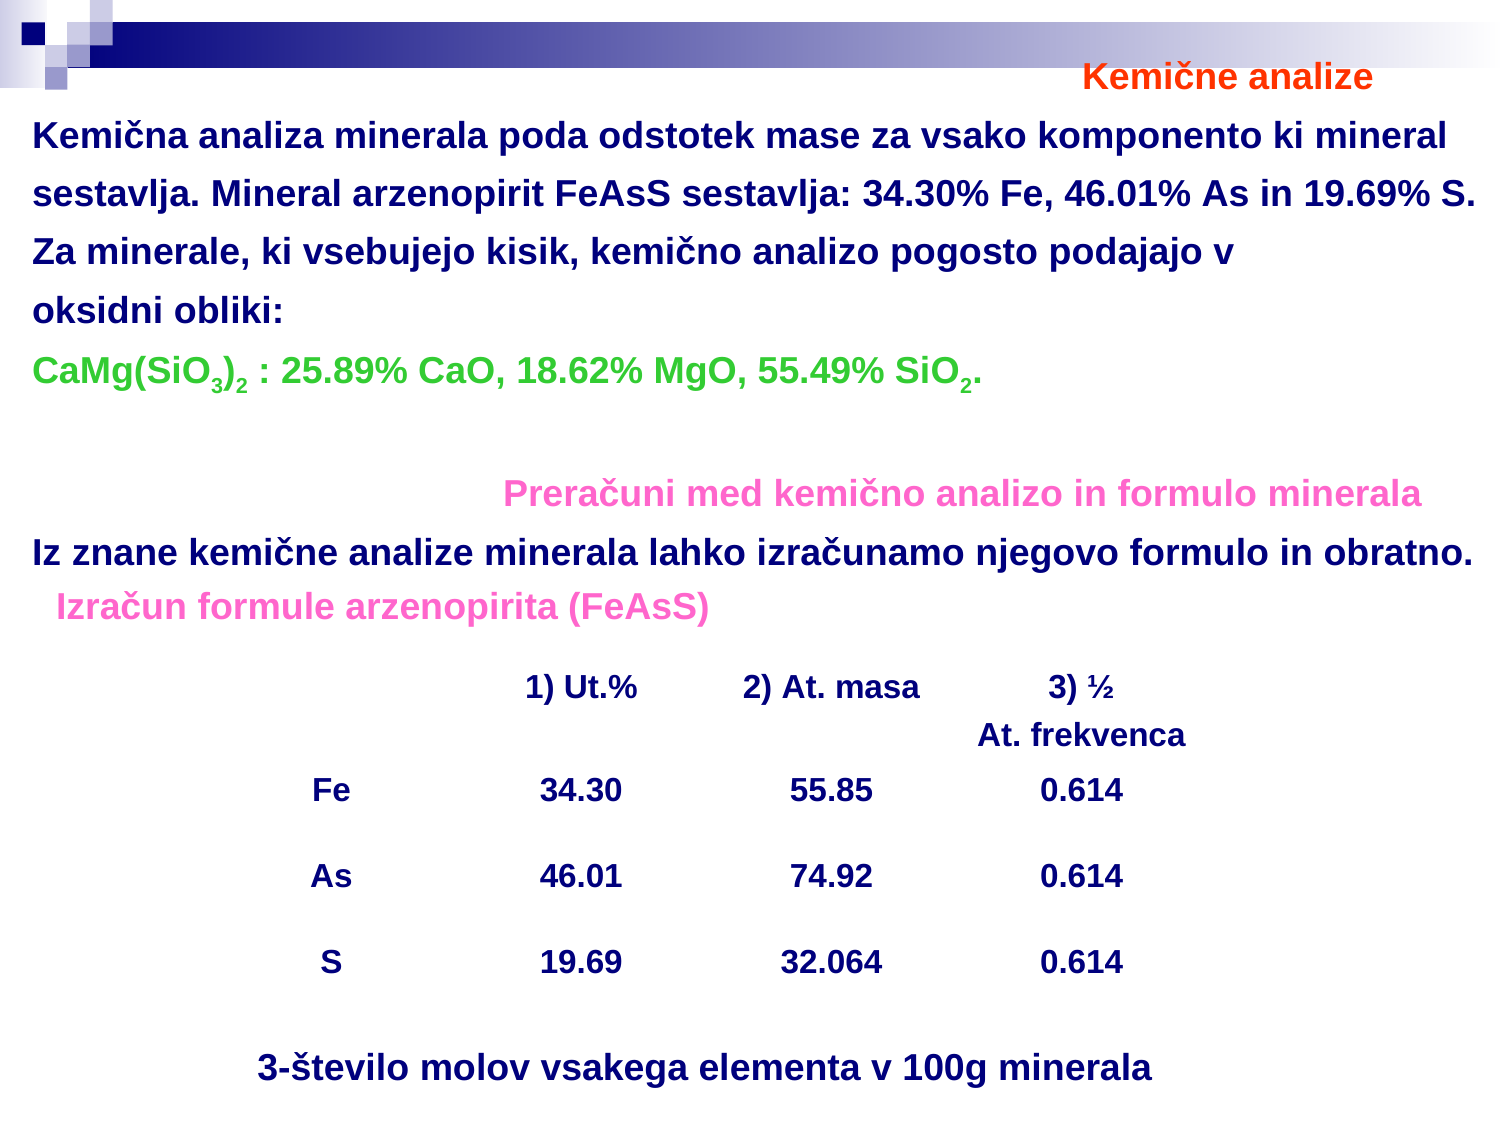

Kemične analize
Kemična analiza minerala poda odstotek mase za vsako komponento ki mineral
sestavlja. Mineral arzenopirit FeAsS sestavlja: 34.30% Fe, 46.01% As in 19.69% S.
Za minerale, ki vsebujejo kisik, kemično analizo pogosto podajajo v
oksidni obliki:
CaMg(SiO3)2 : 25.89% CaO, 18.62% MgO, 55.49% SiO2.
			 Preračuni med kemično analizo in formulo minerala
Iz znane kemične analize minerala lahko izračunamo njegovo formulo in obratno.
Izračun formule arzenopirita (FeAsS)
| | 1) Ut.% | 2) At. masa | 3) ½ At. frekvenca |
| --- | --- | --- | --- |
| Fe | 34.30 | 55.85 | 0.614 |
| As | 46.01 | 74.92 | 0.614 |
| S | 19.69 | 32.064 | 0.614 |
3-število molov vsakega elementa v 100g minerala